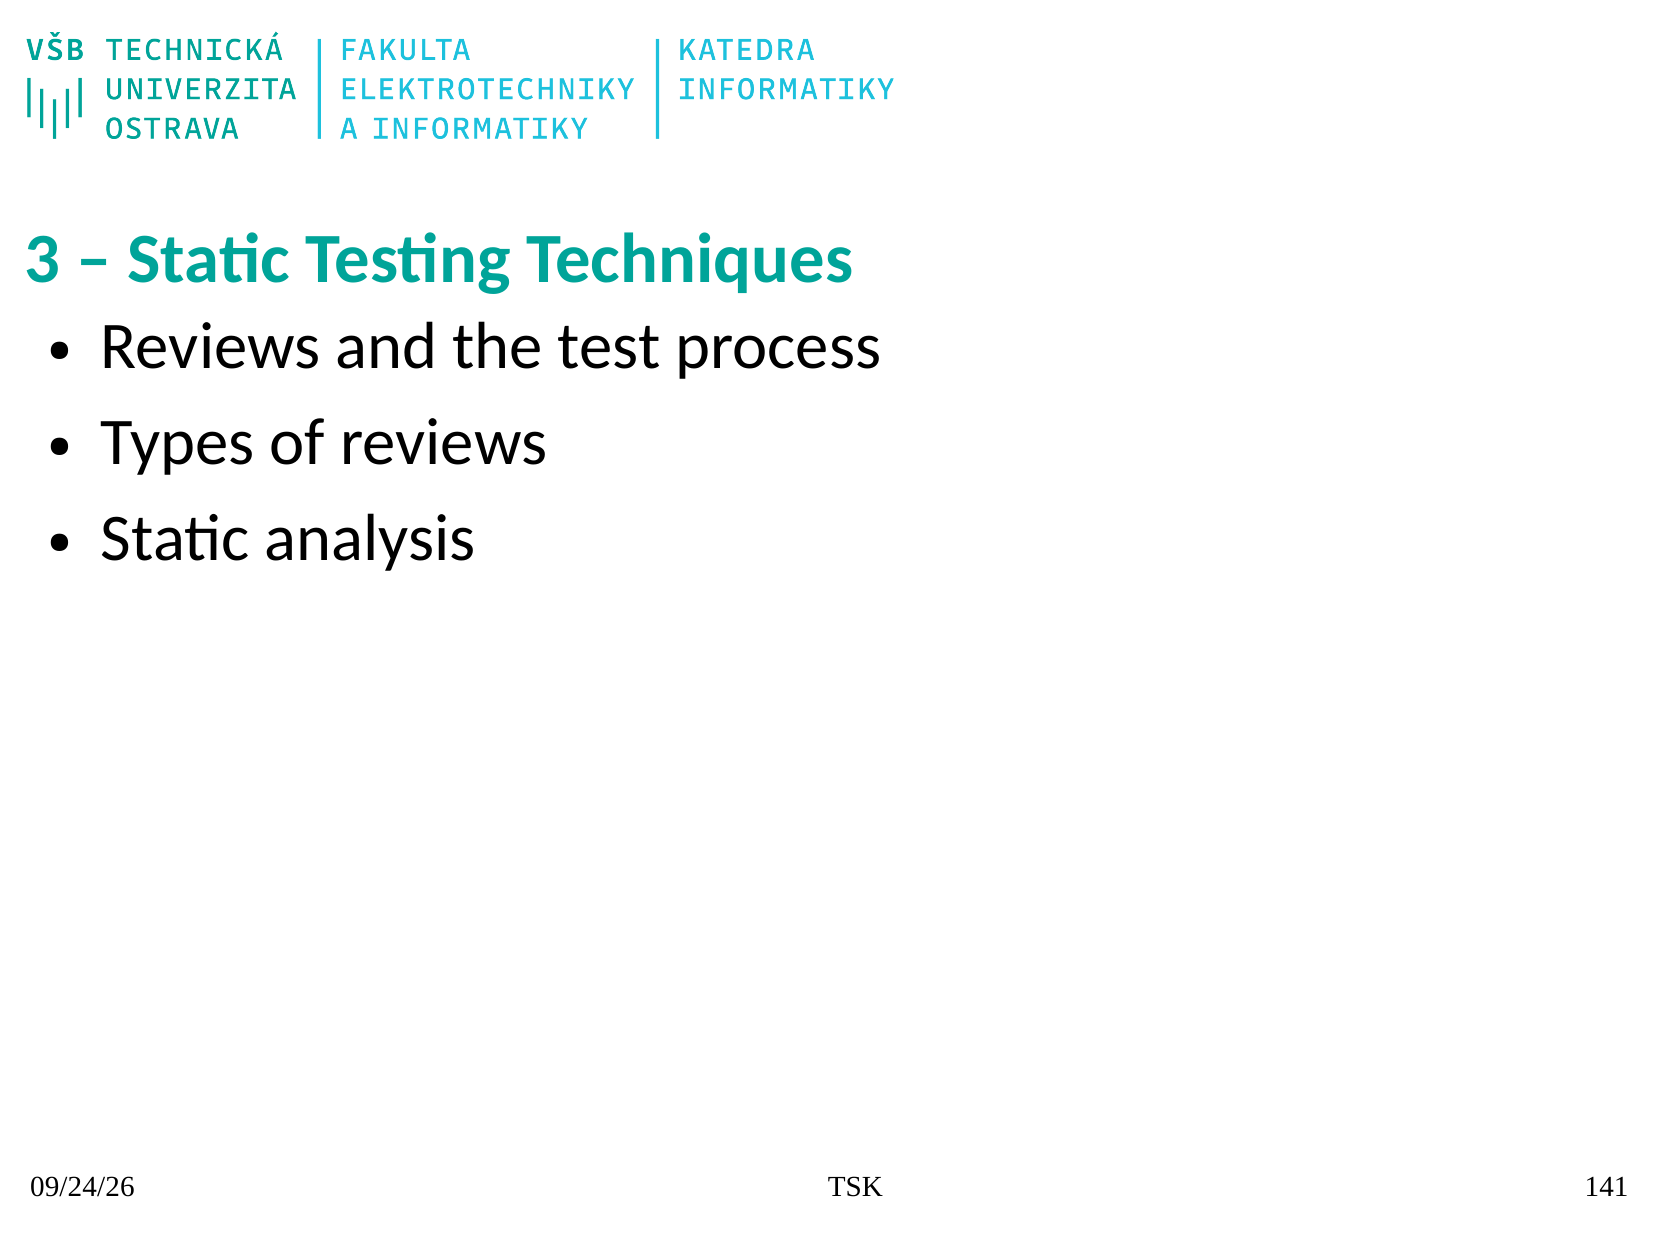

# 3 – Static Testing Techniques
Reviews and the test process
Types of reviews
Static analysis
TSK
141